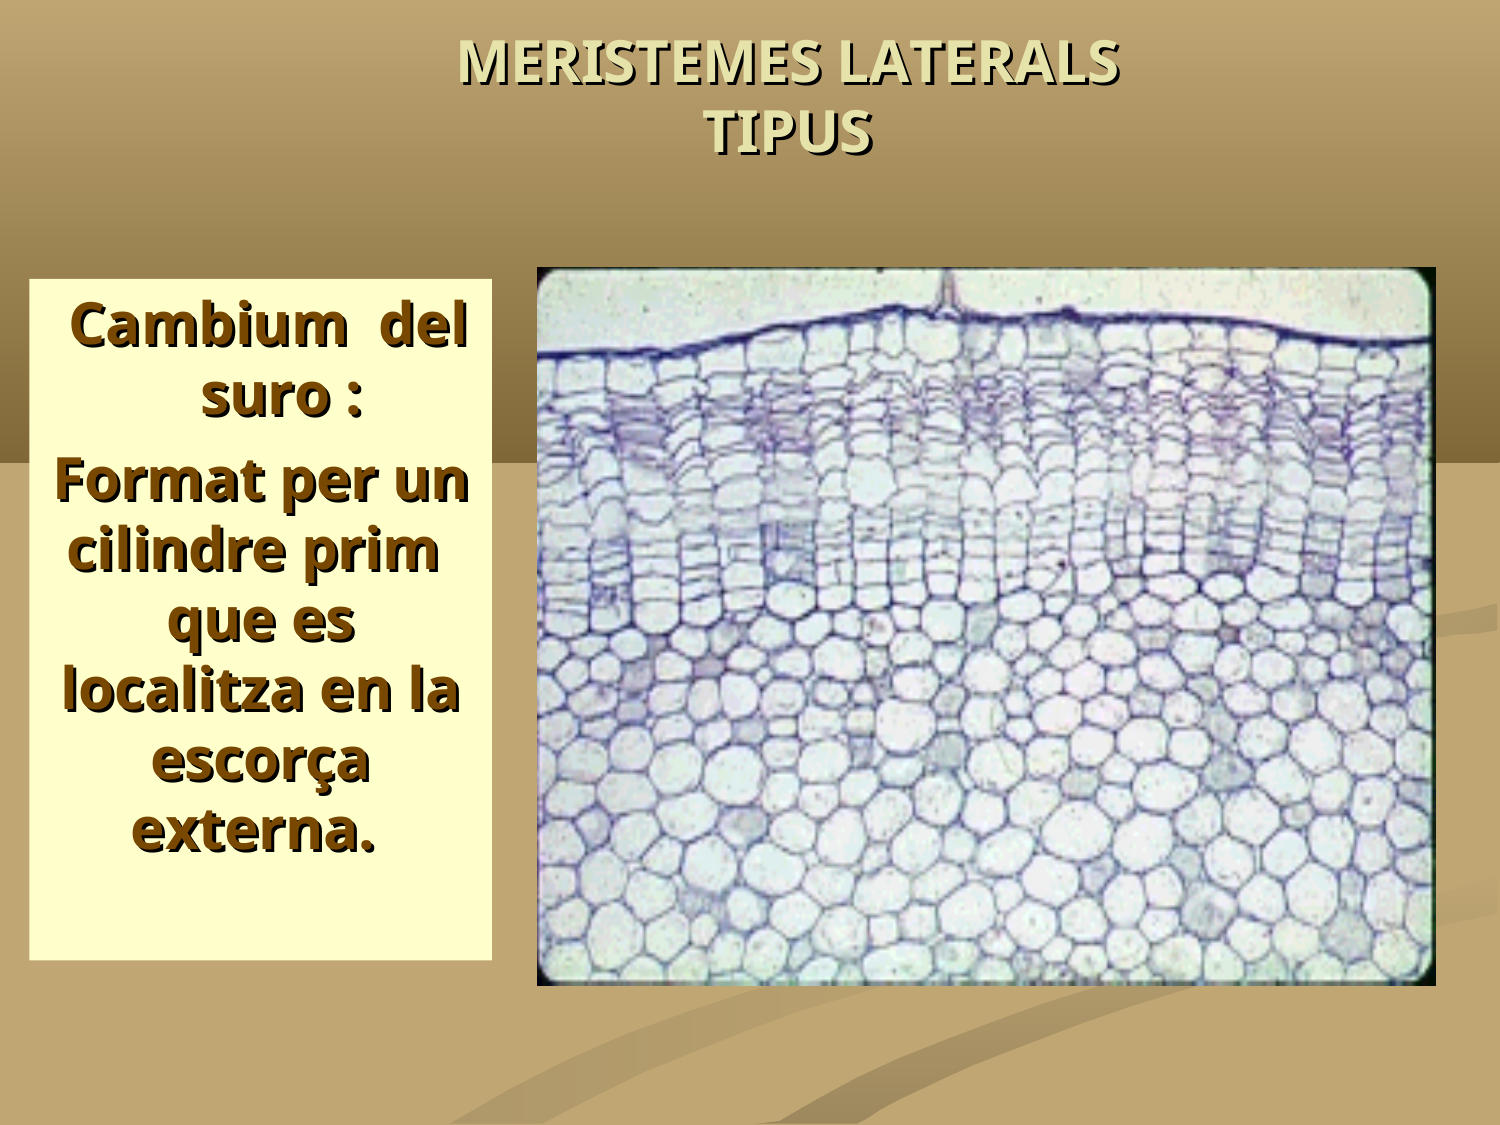

# MERISTEMES LATERALS TIPUS
 Cambium del suro :
Format per un cilindre prim que es localitza en la escorça externa.